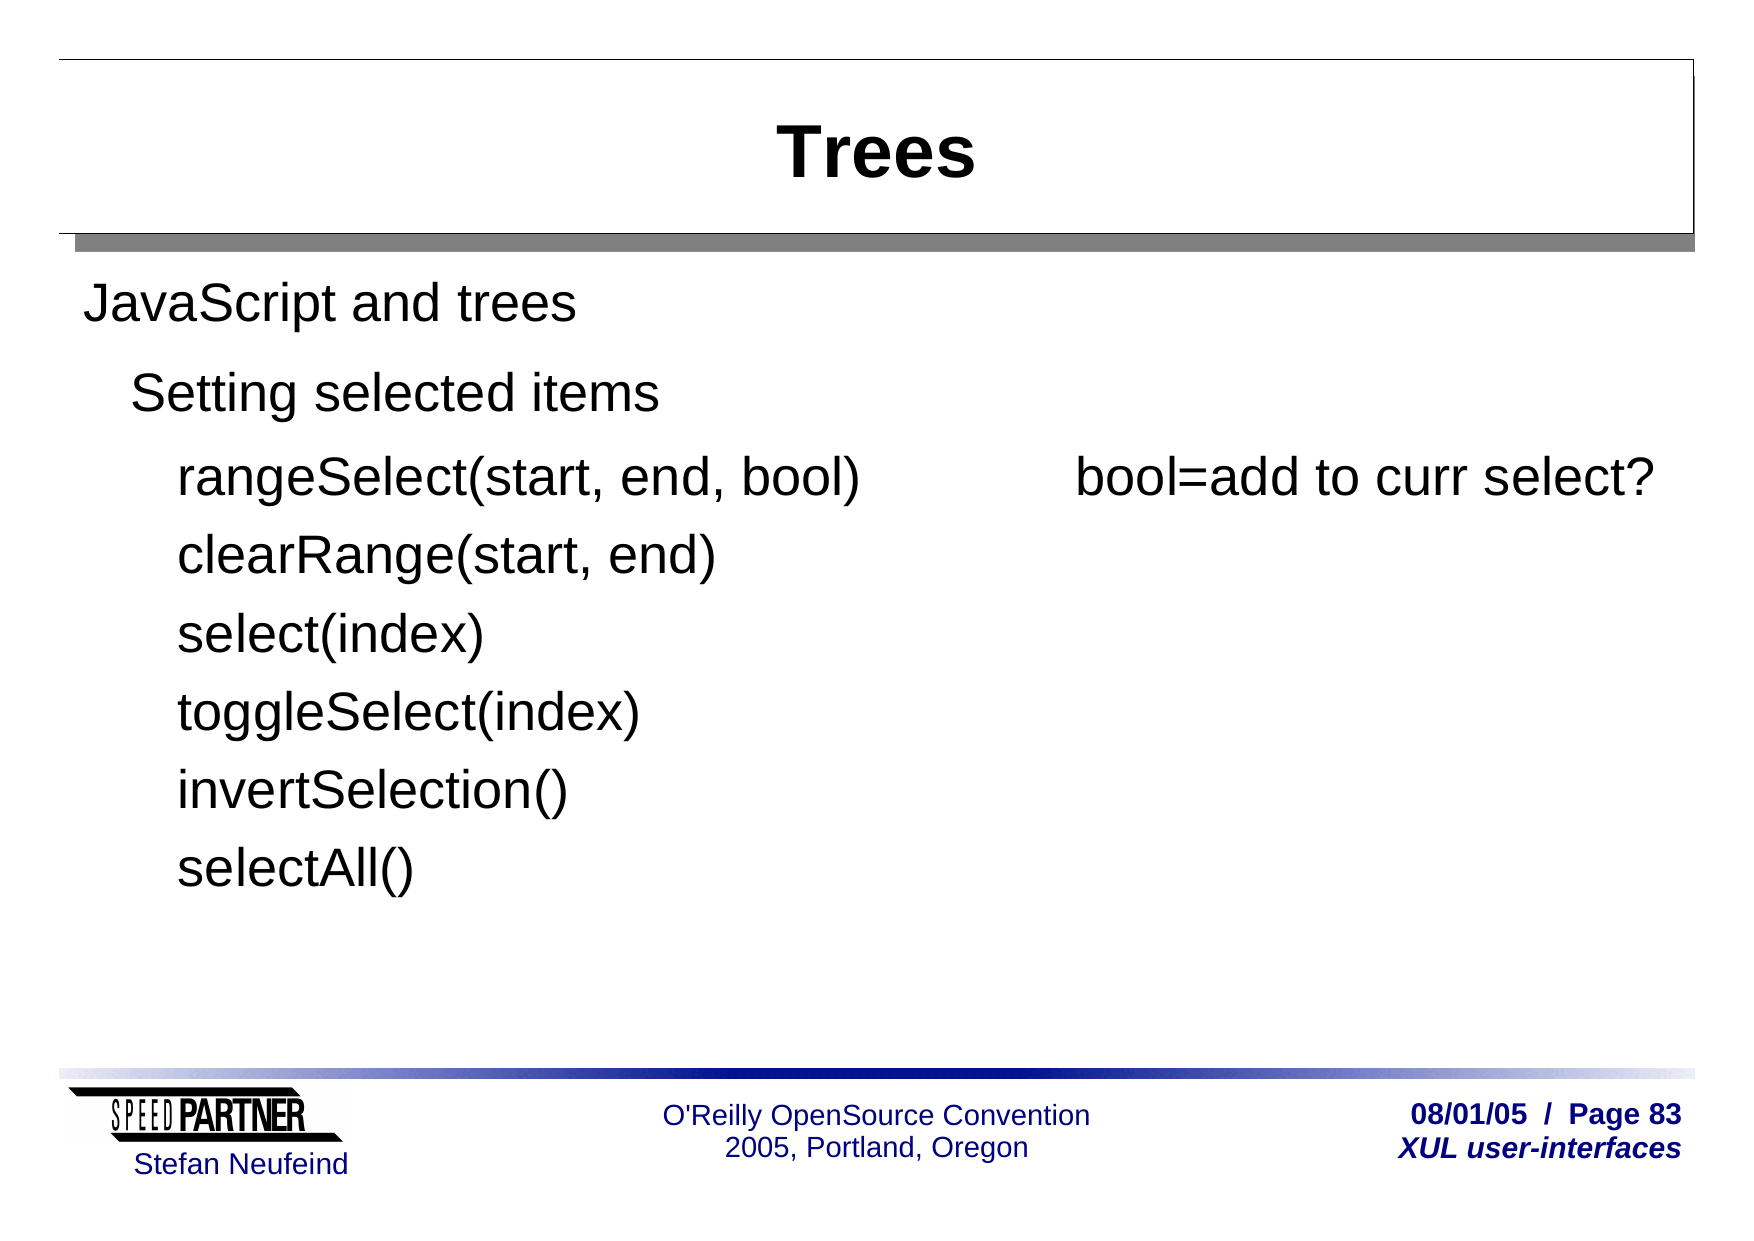

# Trees
JavaScript and trees
Setting selected items
rangeSelect(start, end, bool)		bool=add to curr select?
clearRange(start, end)
select(index)
toggleSelect(index)
invertSelection()
selectAll()